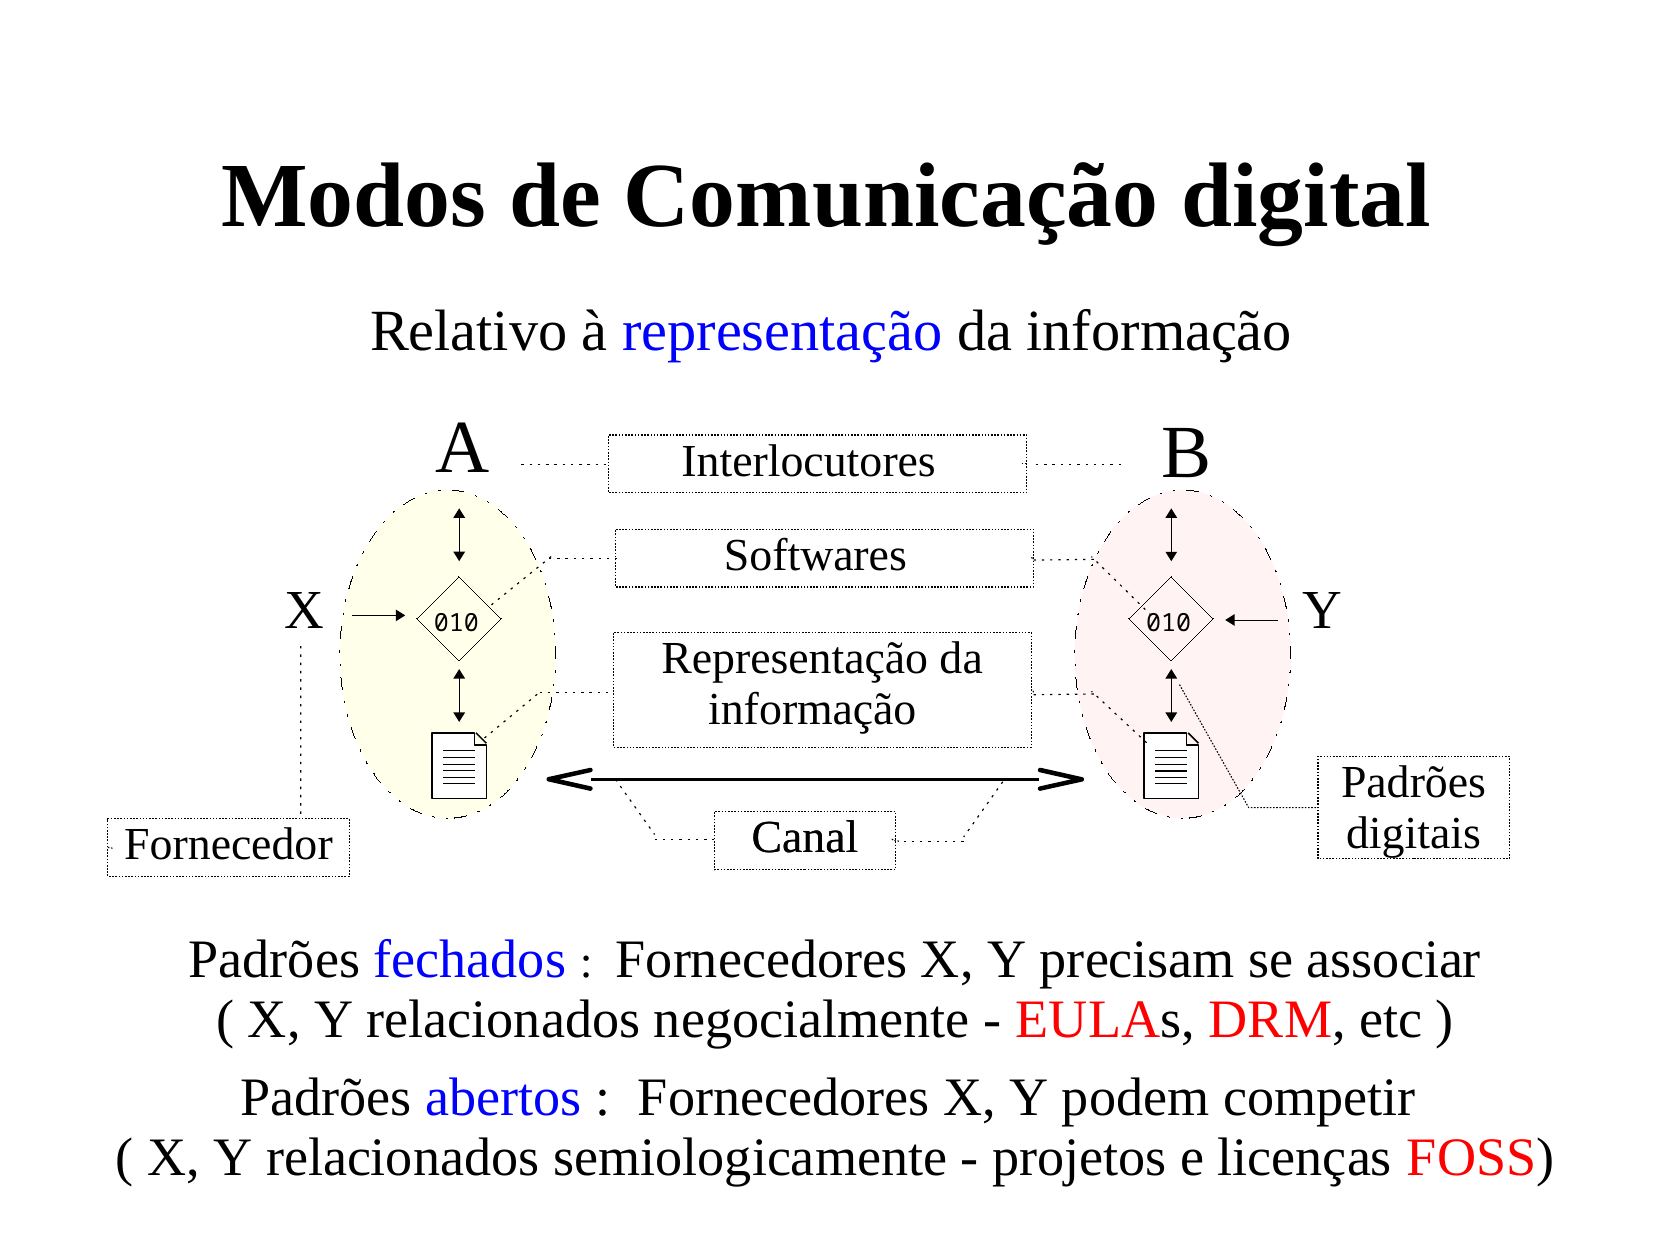

# Modos de Comunicação digital
Relativo à representação da informação
A
B
010
010
X
Y